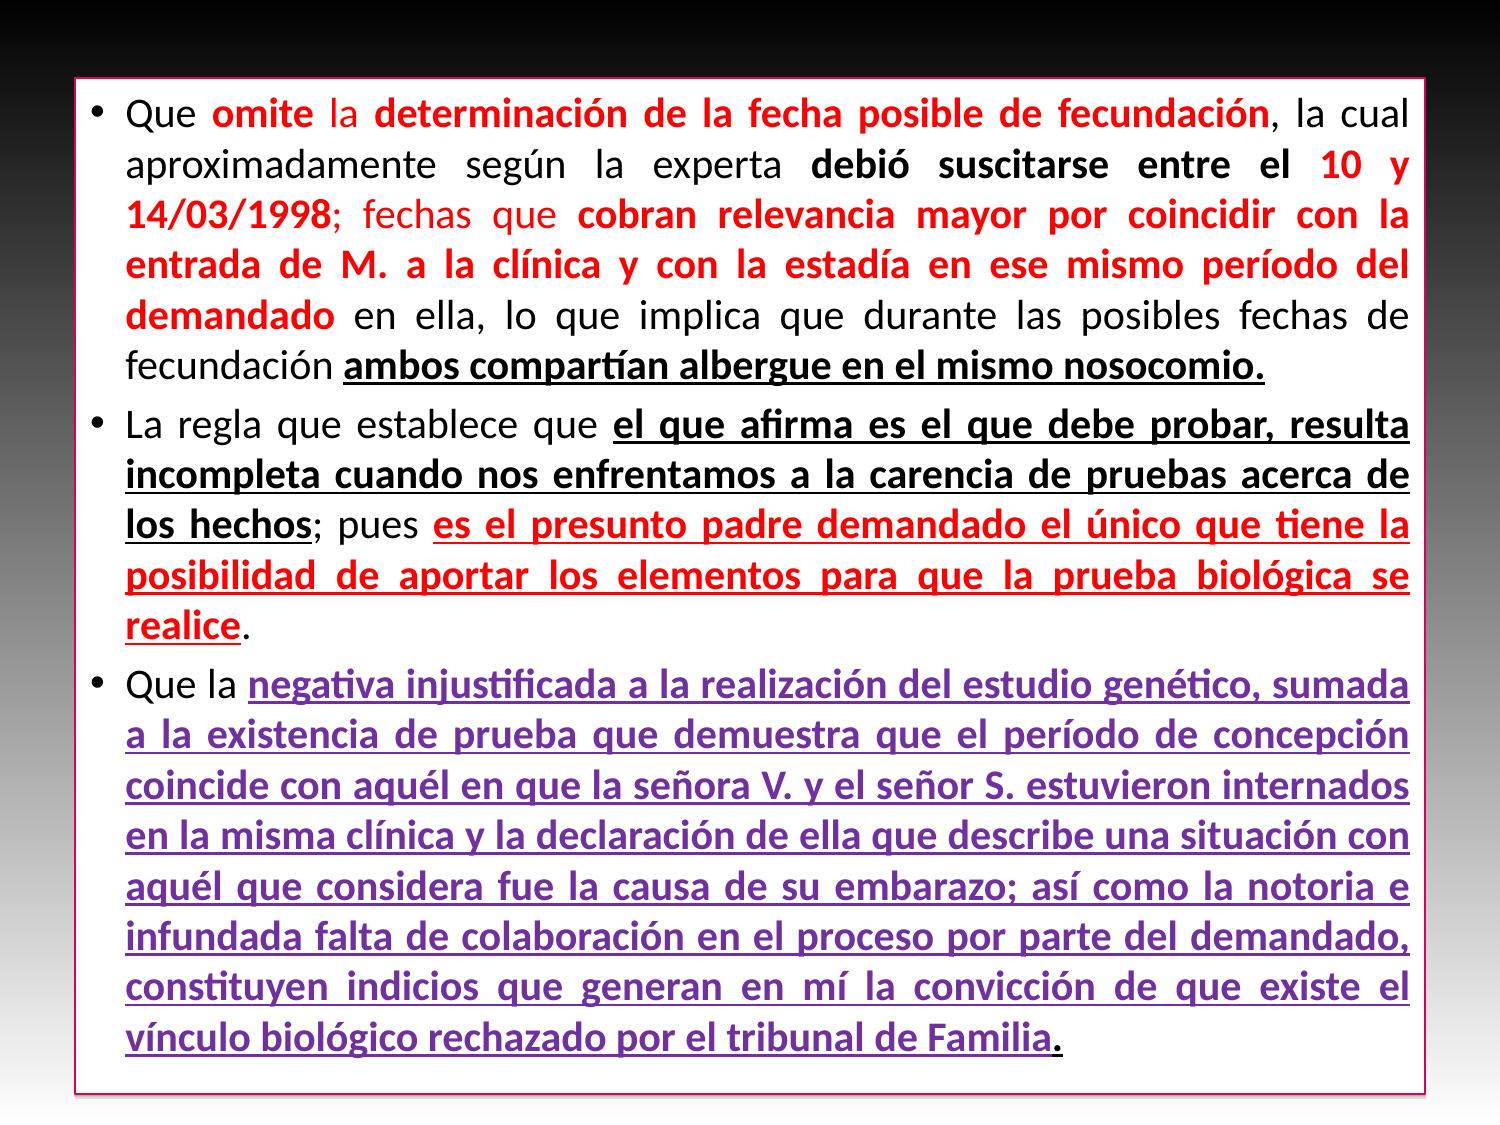

# Que omite la determinación de la fecha posible de fecundación, la cual aproximadamente según la experta debió suscitarse entre el 10 y 14/03/1998; fechas que cobran relevancia mayor por coincidir con la entrada de M. a la clínica y con la estadía en ese mismo período del demandado en ella, lo que implica que durante las posibles fechas de fecundación ambos compartían albergue en el mismo nosocomio.
La regla que establece que el que afirma es el que debe probar, resulta incompleta cuando nos enfrentamos a la carencia de pruebas acerca de los hechos; pues es el presunto padre demandado el único que tiene la posibilidad de aportar los elementos para que la prueba biológica se realice.
Que la negativa injustificada a la realización del estudio genético, sumada a la existencia de prueba que demuestra que el período de concepción coincide con aquél en que la señora V. y el señor S. estuvieron internados en la misma clínica y la declaración de ella que describe una situación con aquél que considera fue la causa de su embarazo; así como la notoria e infundada falta de colaboración en el proceso por parte del demandado, constituyen indicios que generan en mí la convicción de que existe el vínculo biológico rechazado por el tribunal de Familia.